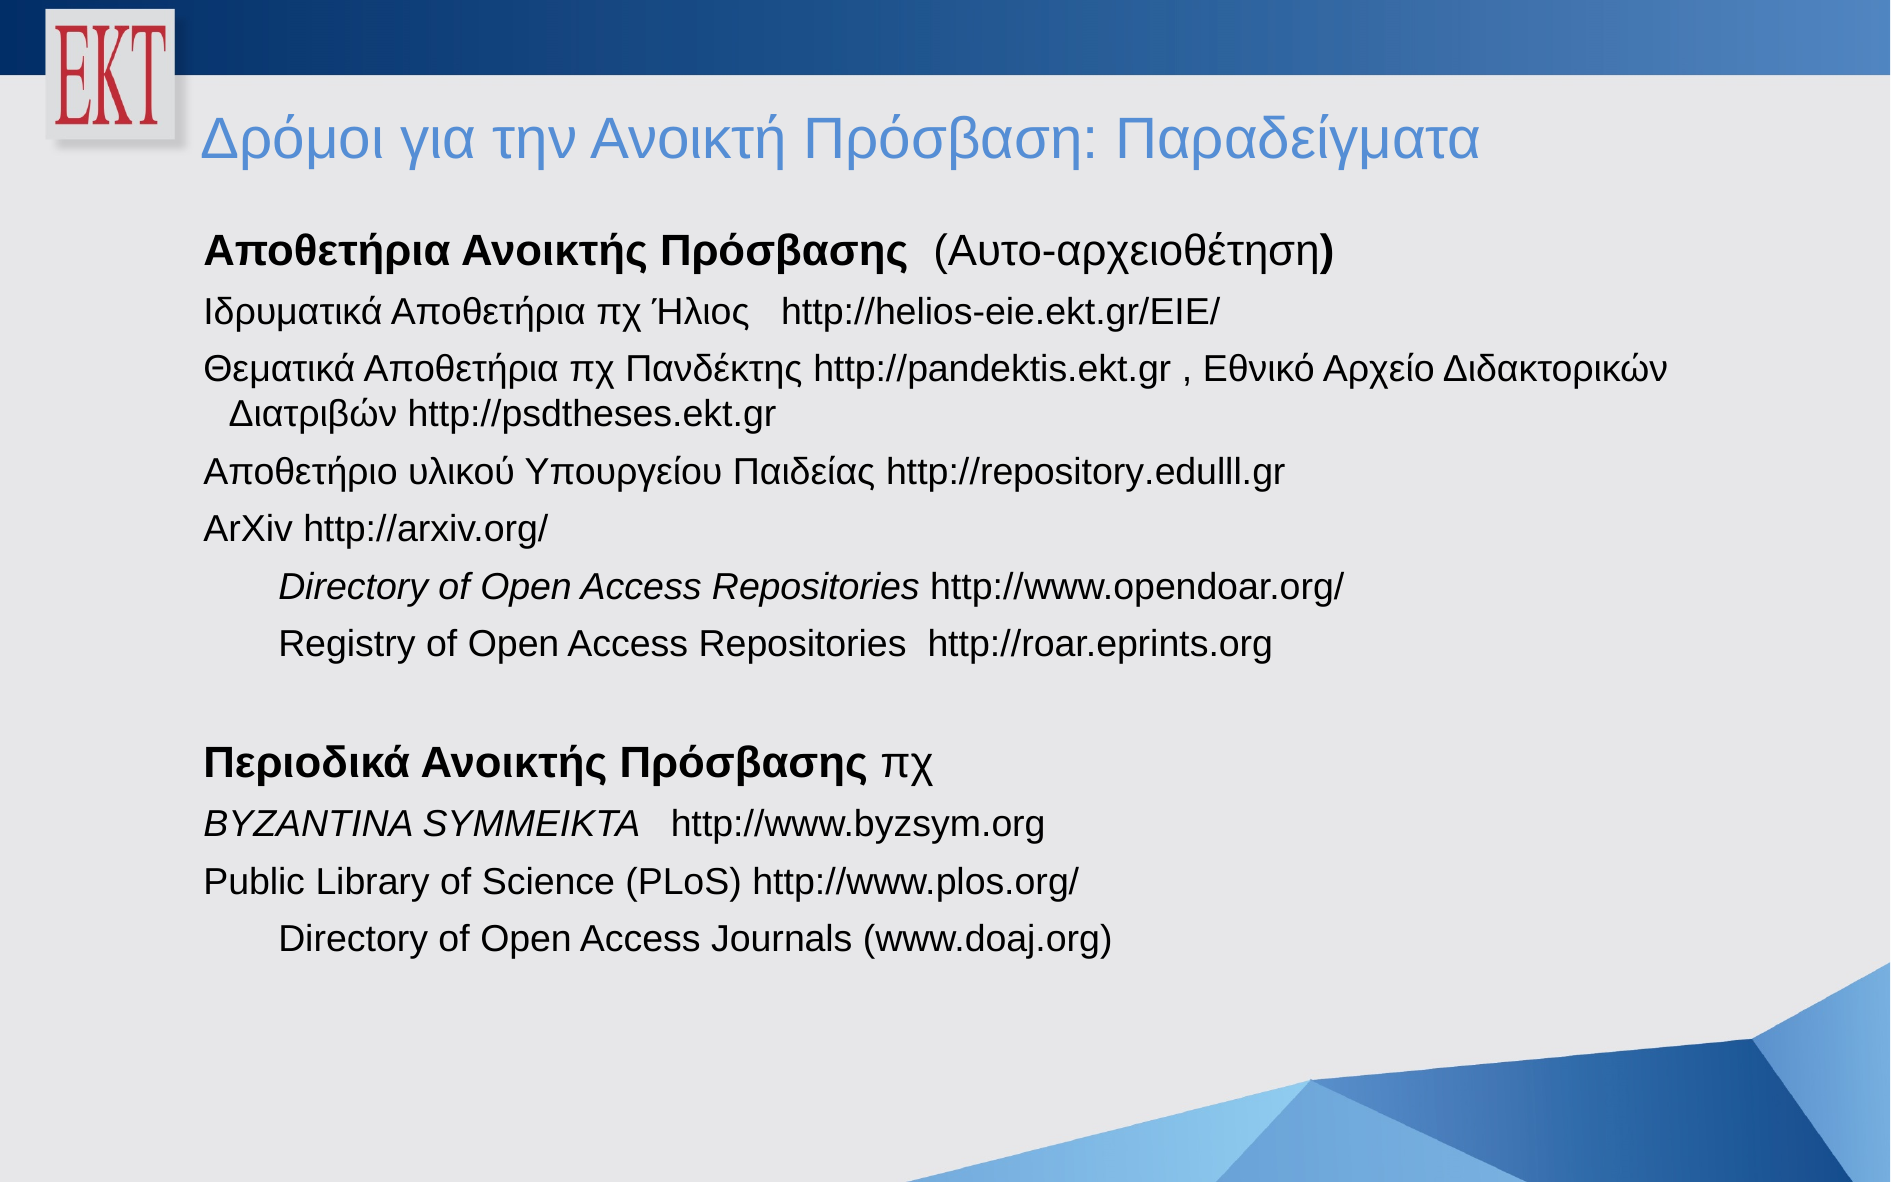

# Δρόμοι για την Ανοικτή Πρόσβαση: Παραδείγματα
Αποθετήρια Ανοικτής Πρόσβασης (Αυτο-αρχειοθέτηση)
Ιδρυματικά Αποθετήρια πχ Ήλιος http://helios-eie.ekt.gr/EIE/
Θεματικά Αποθετήρια πχ Πανδέκτης http://pandektis.ekt.gr , Εθνικό Αρχείο Διδακτορικών Διατριβών http://psdtheses.ekt.gr
Αποθετήριο υλικού Υπουργείου Παιδείας http://repository.edulll.gr
ArXiv http://arxiv.org/
Directory of Open Access Repositories http://www.opendoar.org/
Registry of Open Access Repositories http://roar.eprints.org
Περιοδικά Ανοικτής Πρόσβασης πχ
BYZANTINA SYMMEIKTA http://www.byzsym.org
Public Library of Science (PLoS) http://www.plos.org/
Directory of Open Access Journals (www.doaj.org)